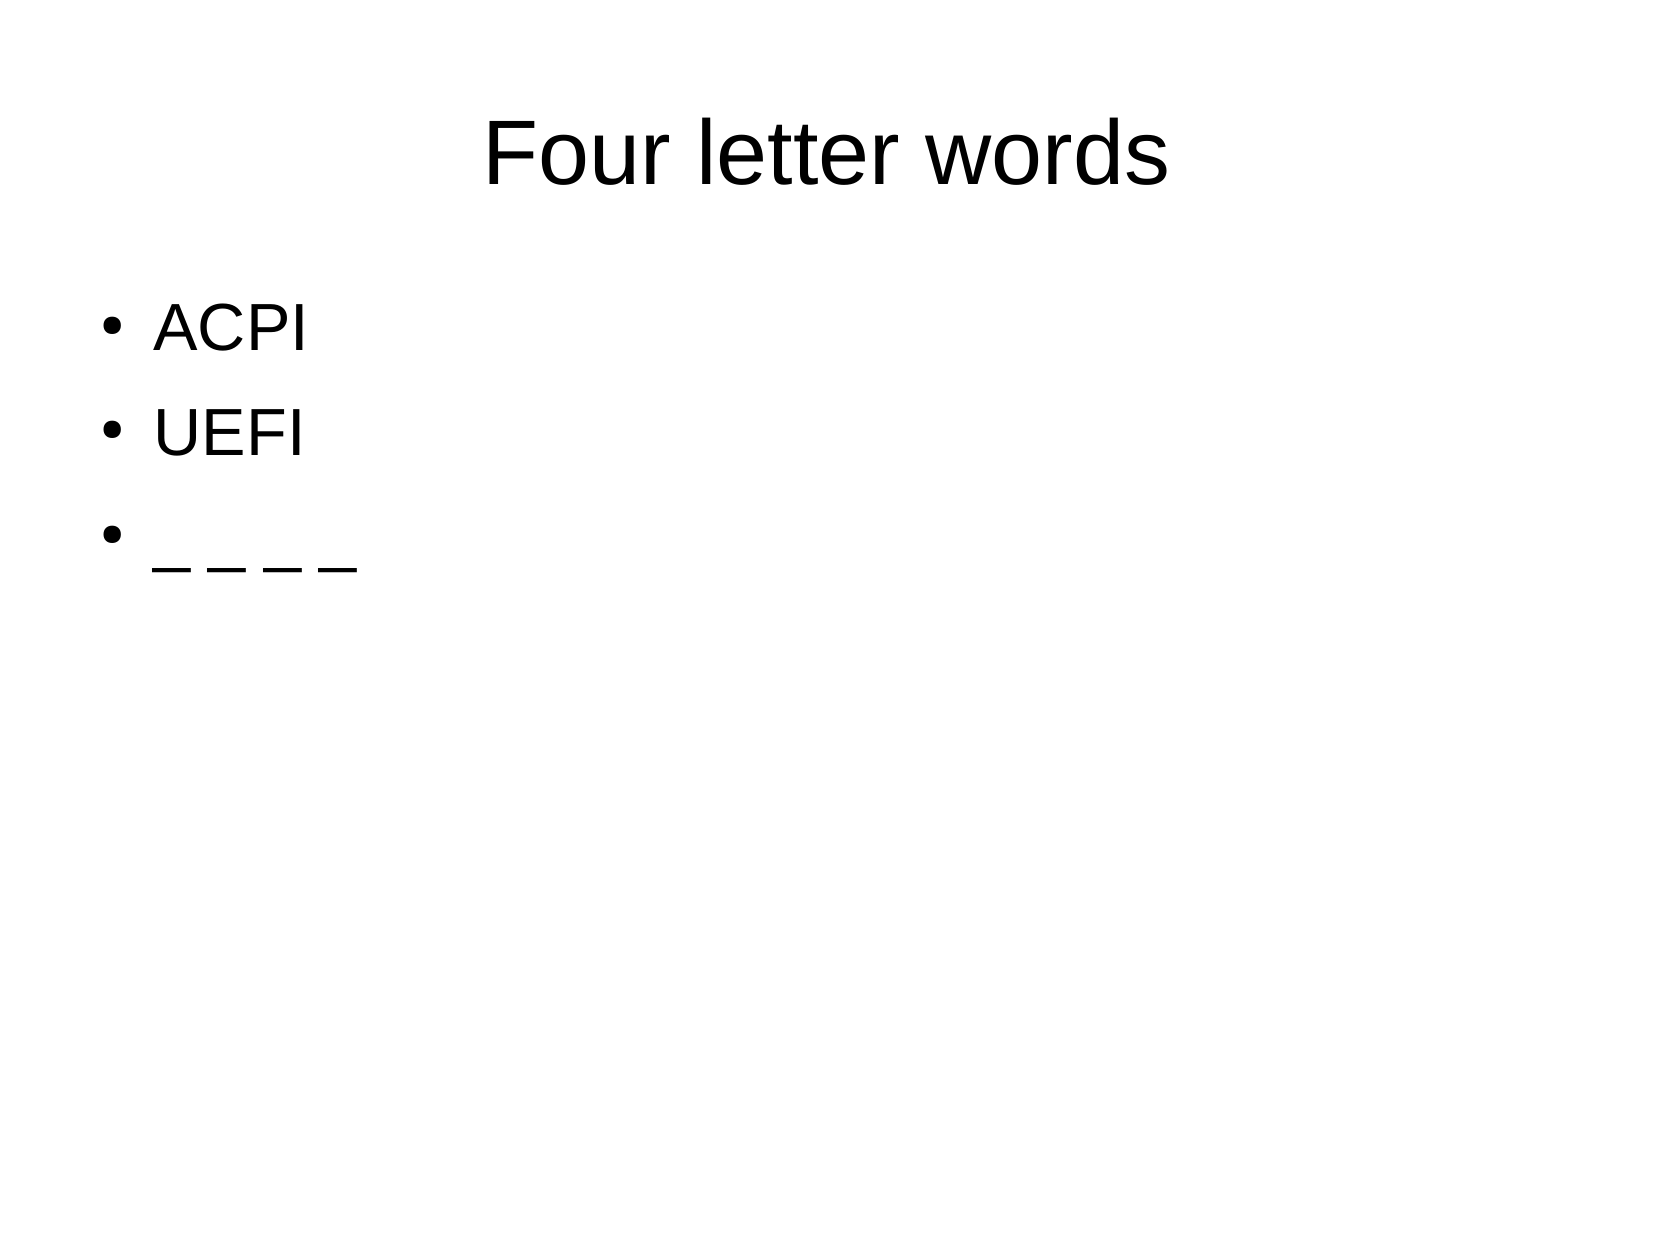

# Four letter words
ACPI
UEFI
_ _ _ _